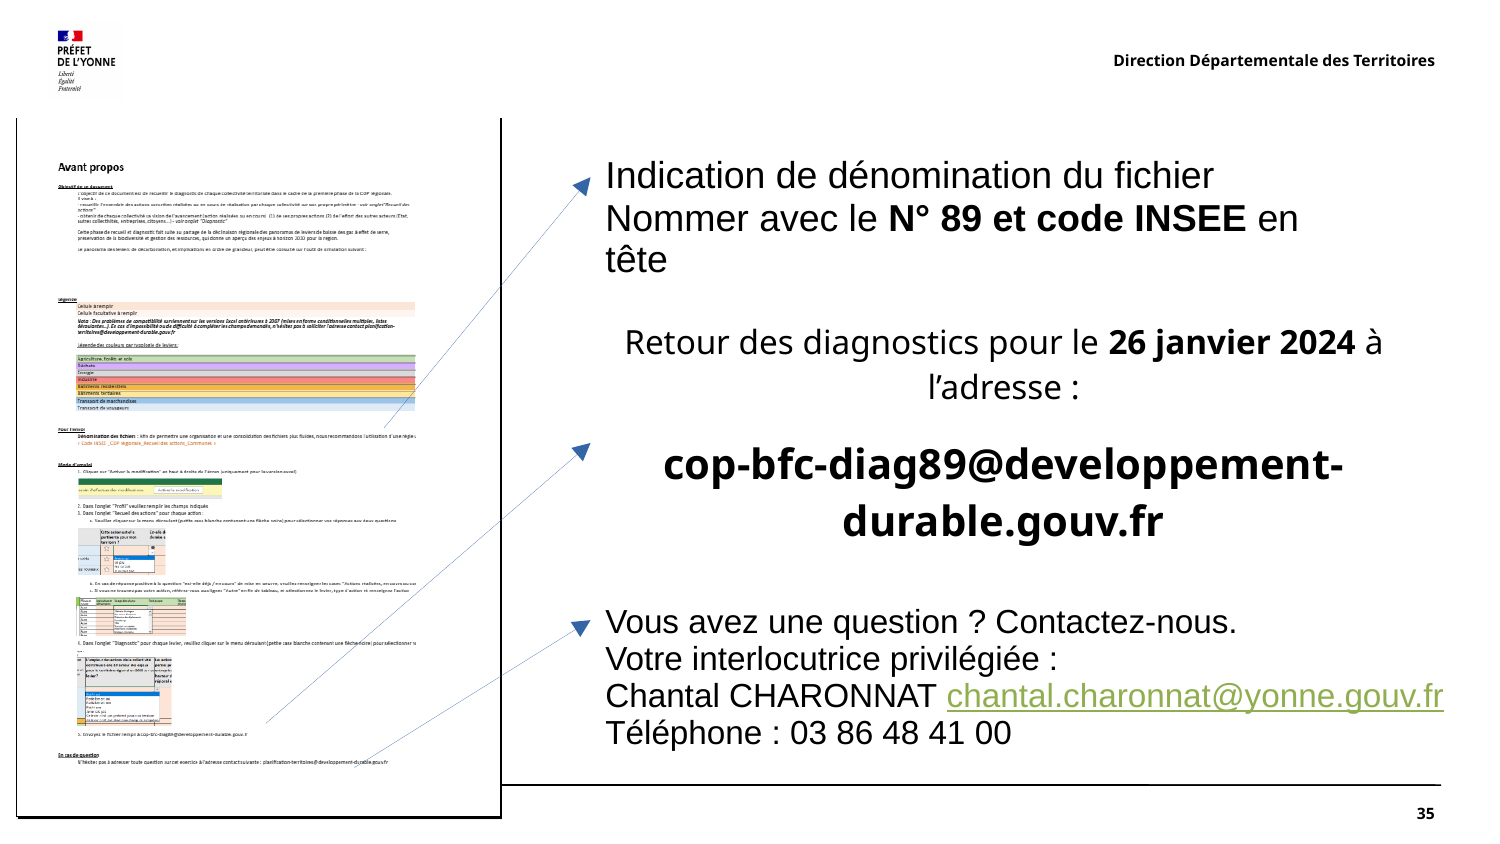

Direction Départementale des Territoires
Indication de dénomination du fichier
Nommer avec le N° 89 et code INSEE en tête
# Retour des diagnostics pour le 26 janvier 2024 à l’adresse :
cop-bfc-diag89@developpement-durable.gouv.fr
Vous avez une question ? Contactez-nous.
Votre interlocutrice privilégiée :
Chantal CHARONNAT chantal.charonnat@yonne.gouv.fr
Téléphone : 03 86 48 41 00
35